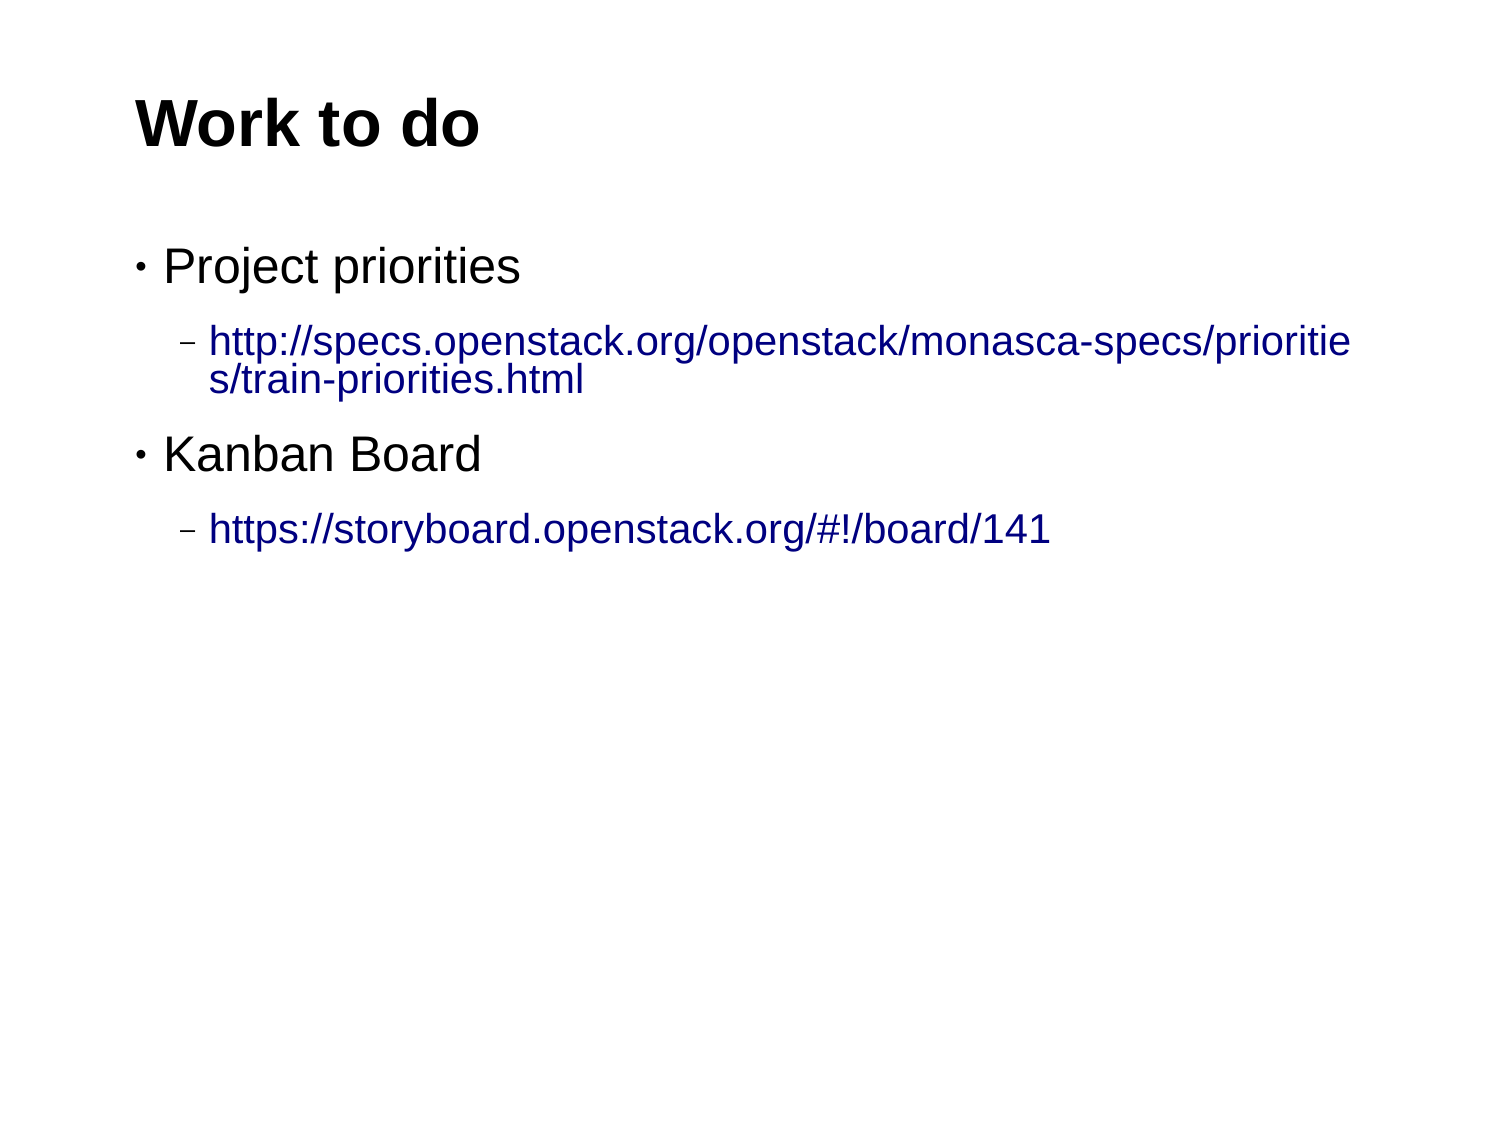

# Work to do
Project priorities
http://specs.openstack.org/openstack/monasca-specs/priorities/train-priorities.html
Kanban Board
https://storyboard.openstack.org/#!/board/141